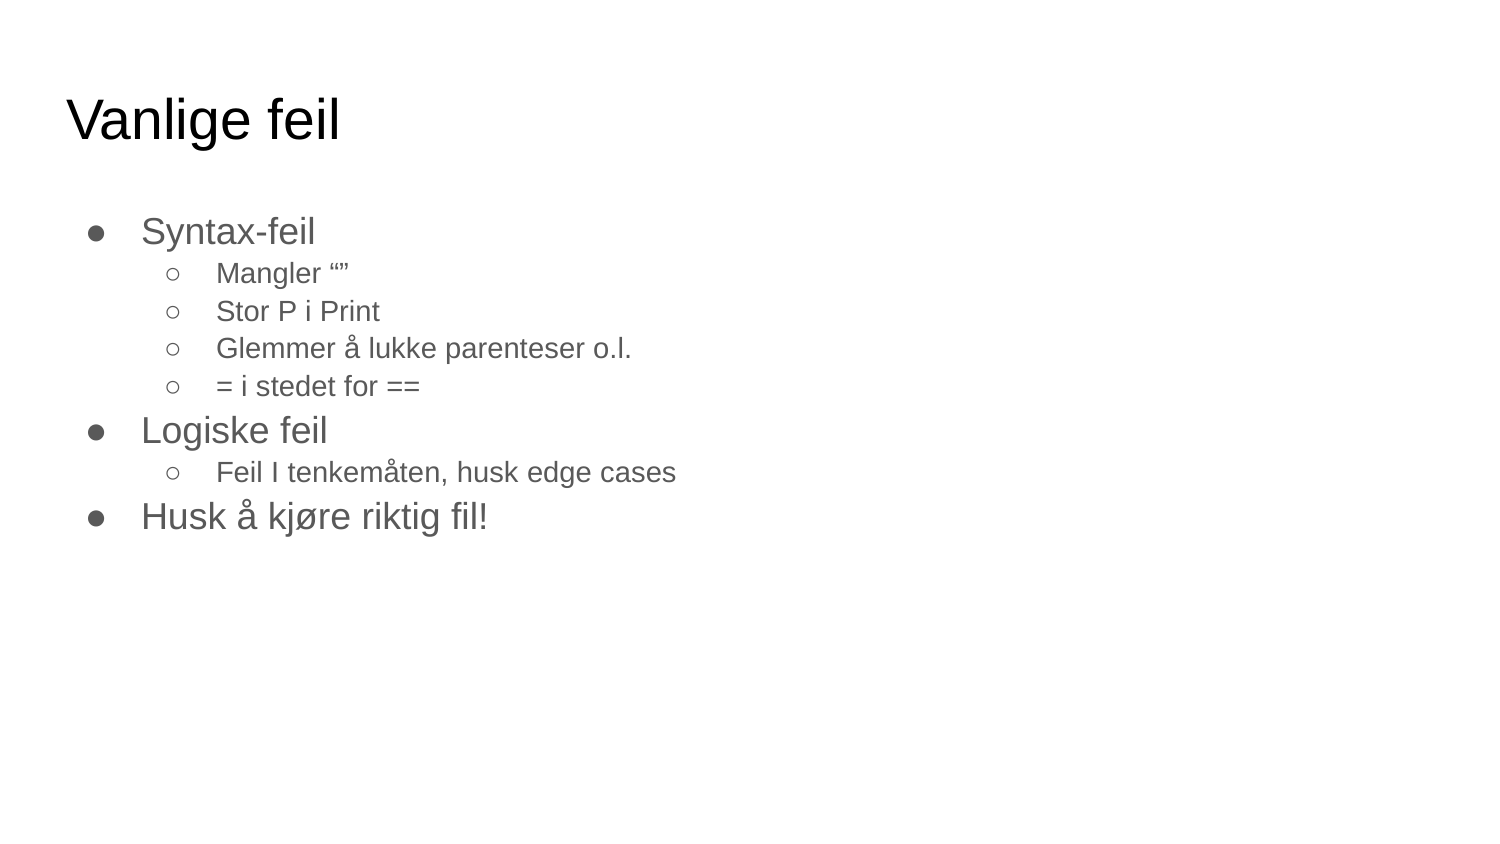

# Vanlige feil
Syntax-feil
Mangler “”
Stor P i Print
Glemmer å lukke parenteser o.l.
= i stedet for ==
Logiske feil
Feil I tenkemåten, husk edge cases
Husk å kjøre riktig fil!